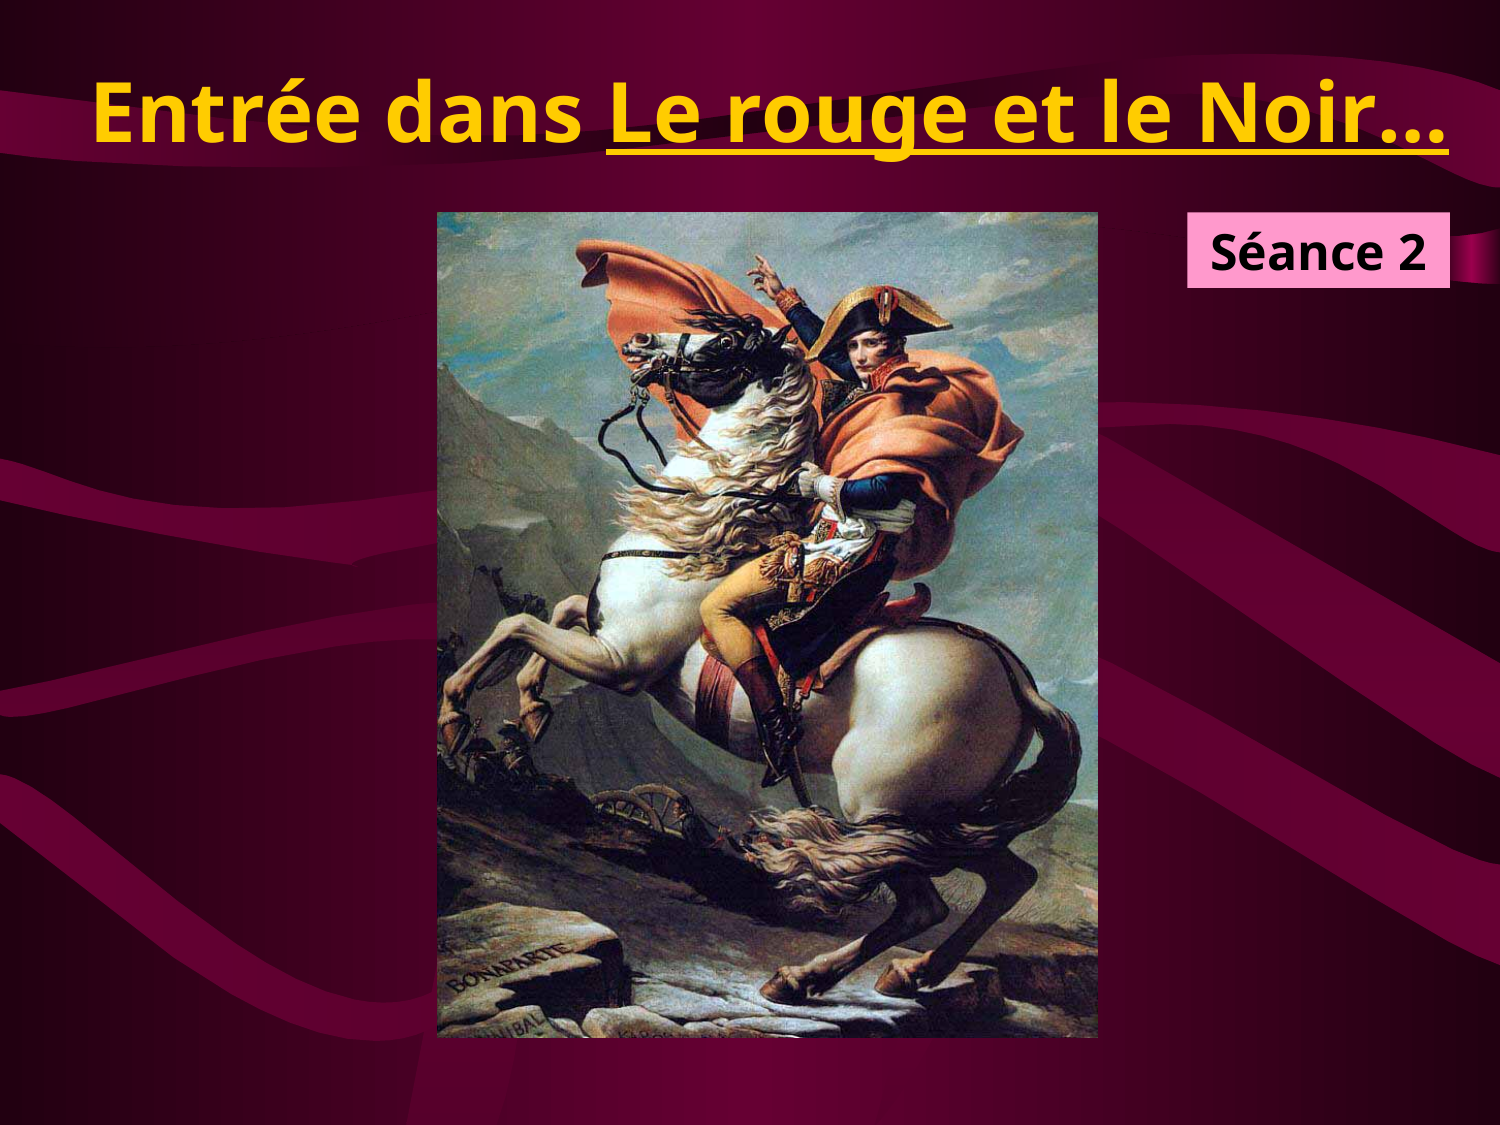

# Entrée dans Le rouge et le Noir…
Séance 2